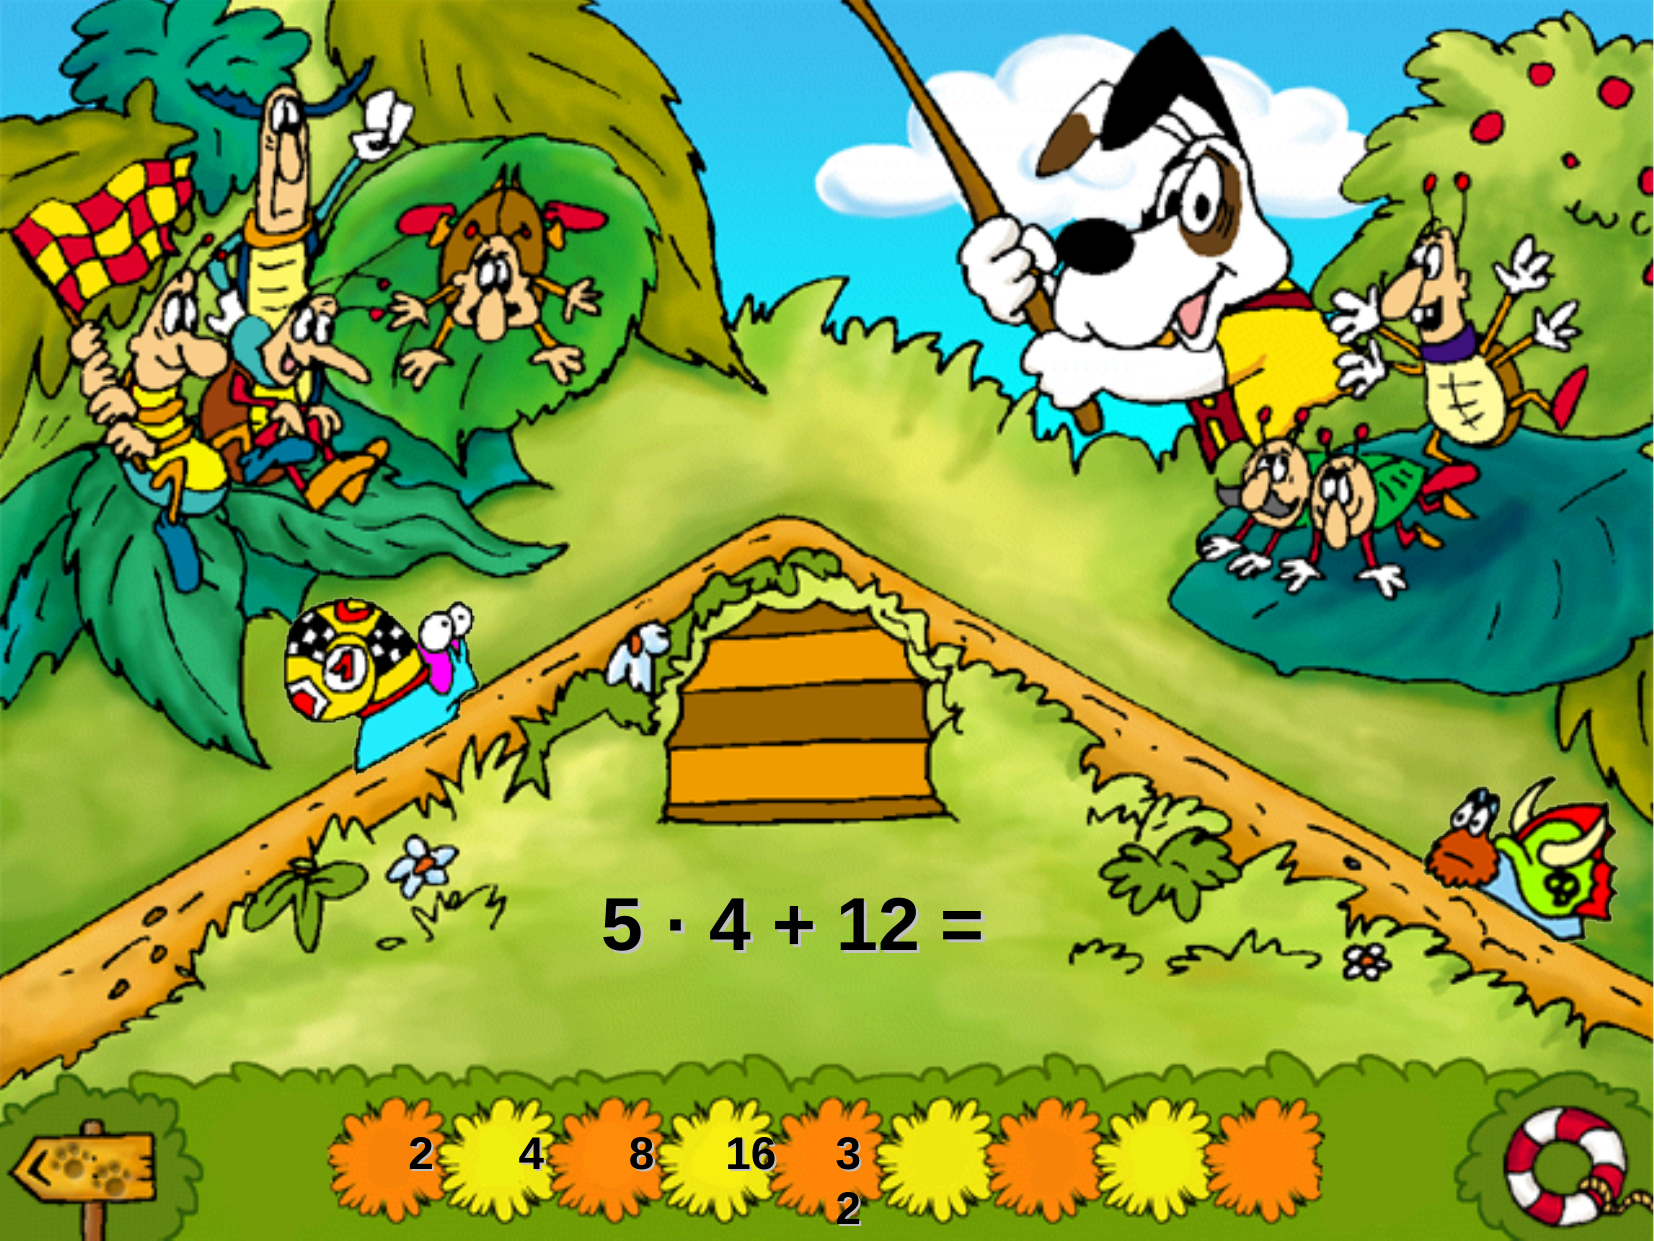

5 · 4 + 12 =
2
4
8
16
32